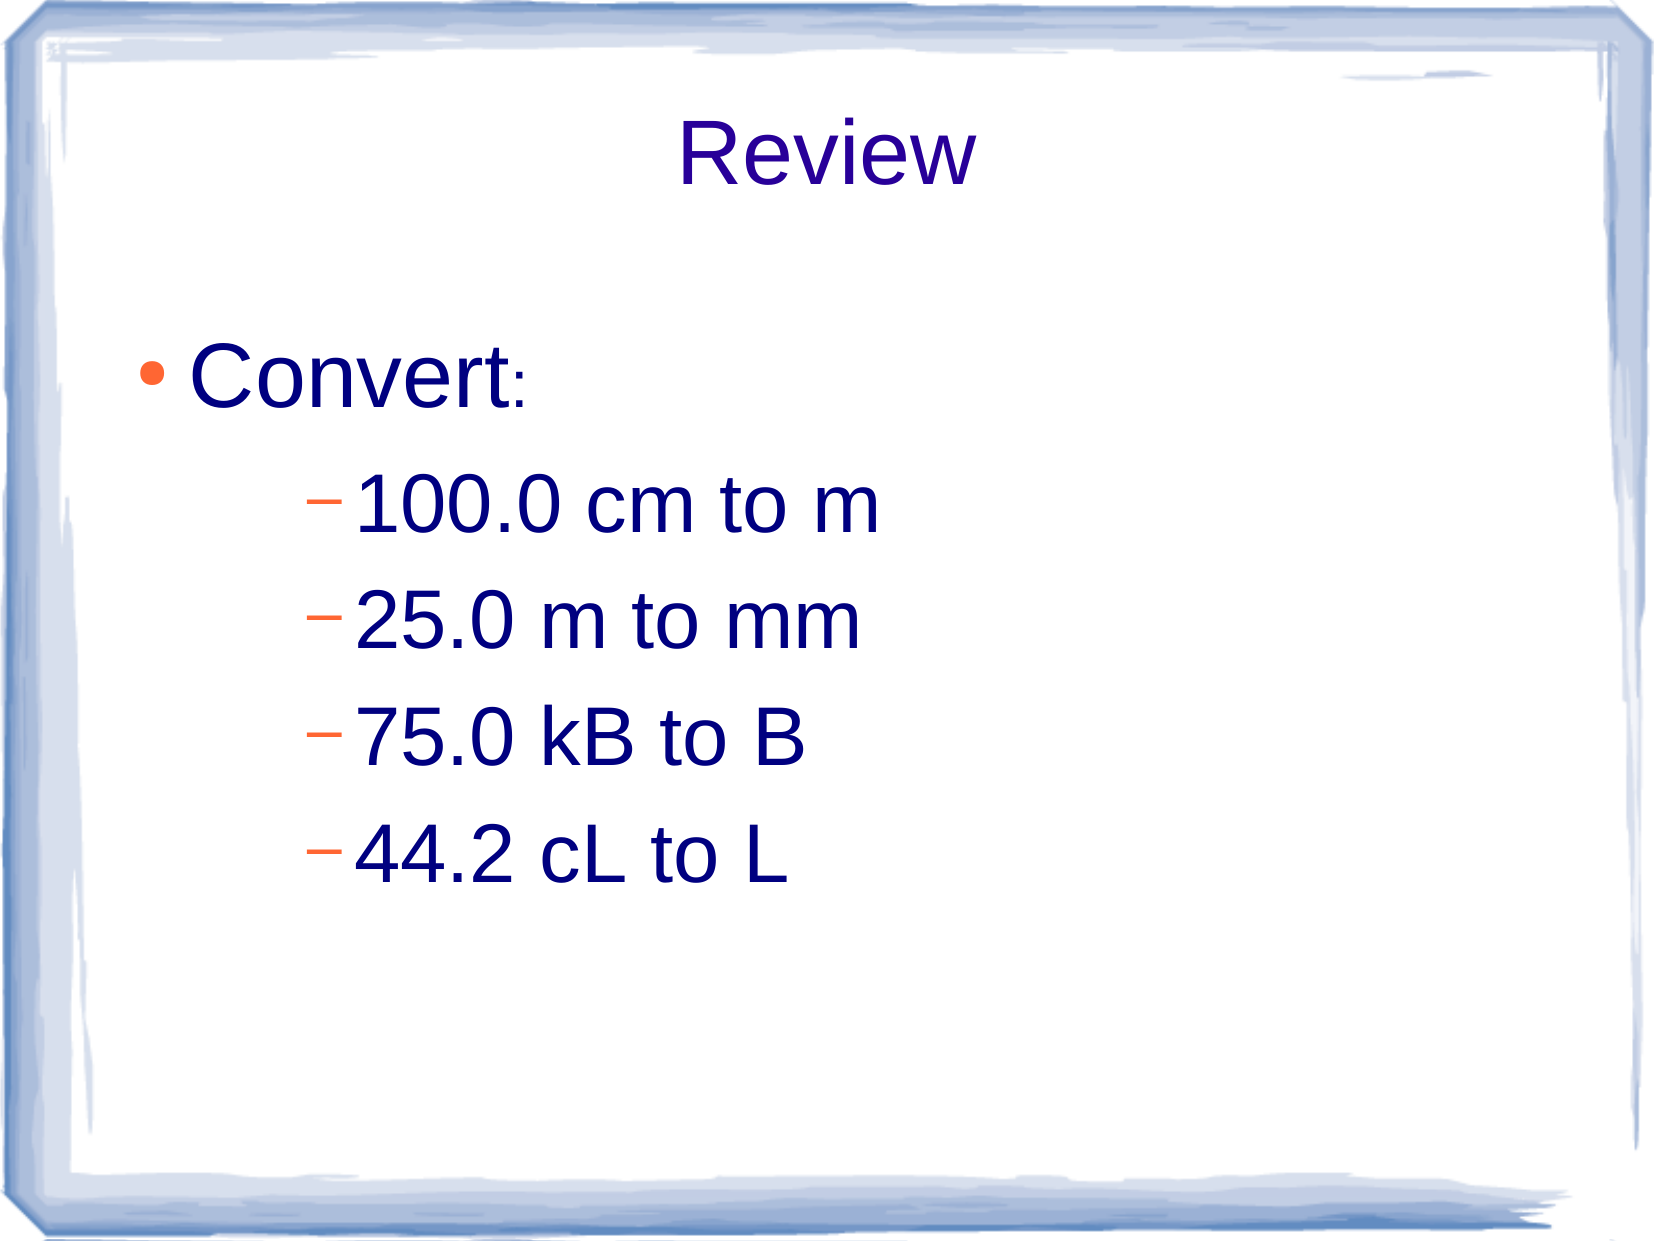

# Review
Convert:
100.0 cm to m
25.0 m to mm
75.0 kB to B
44.2 cL to L